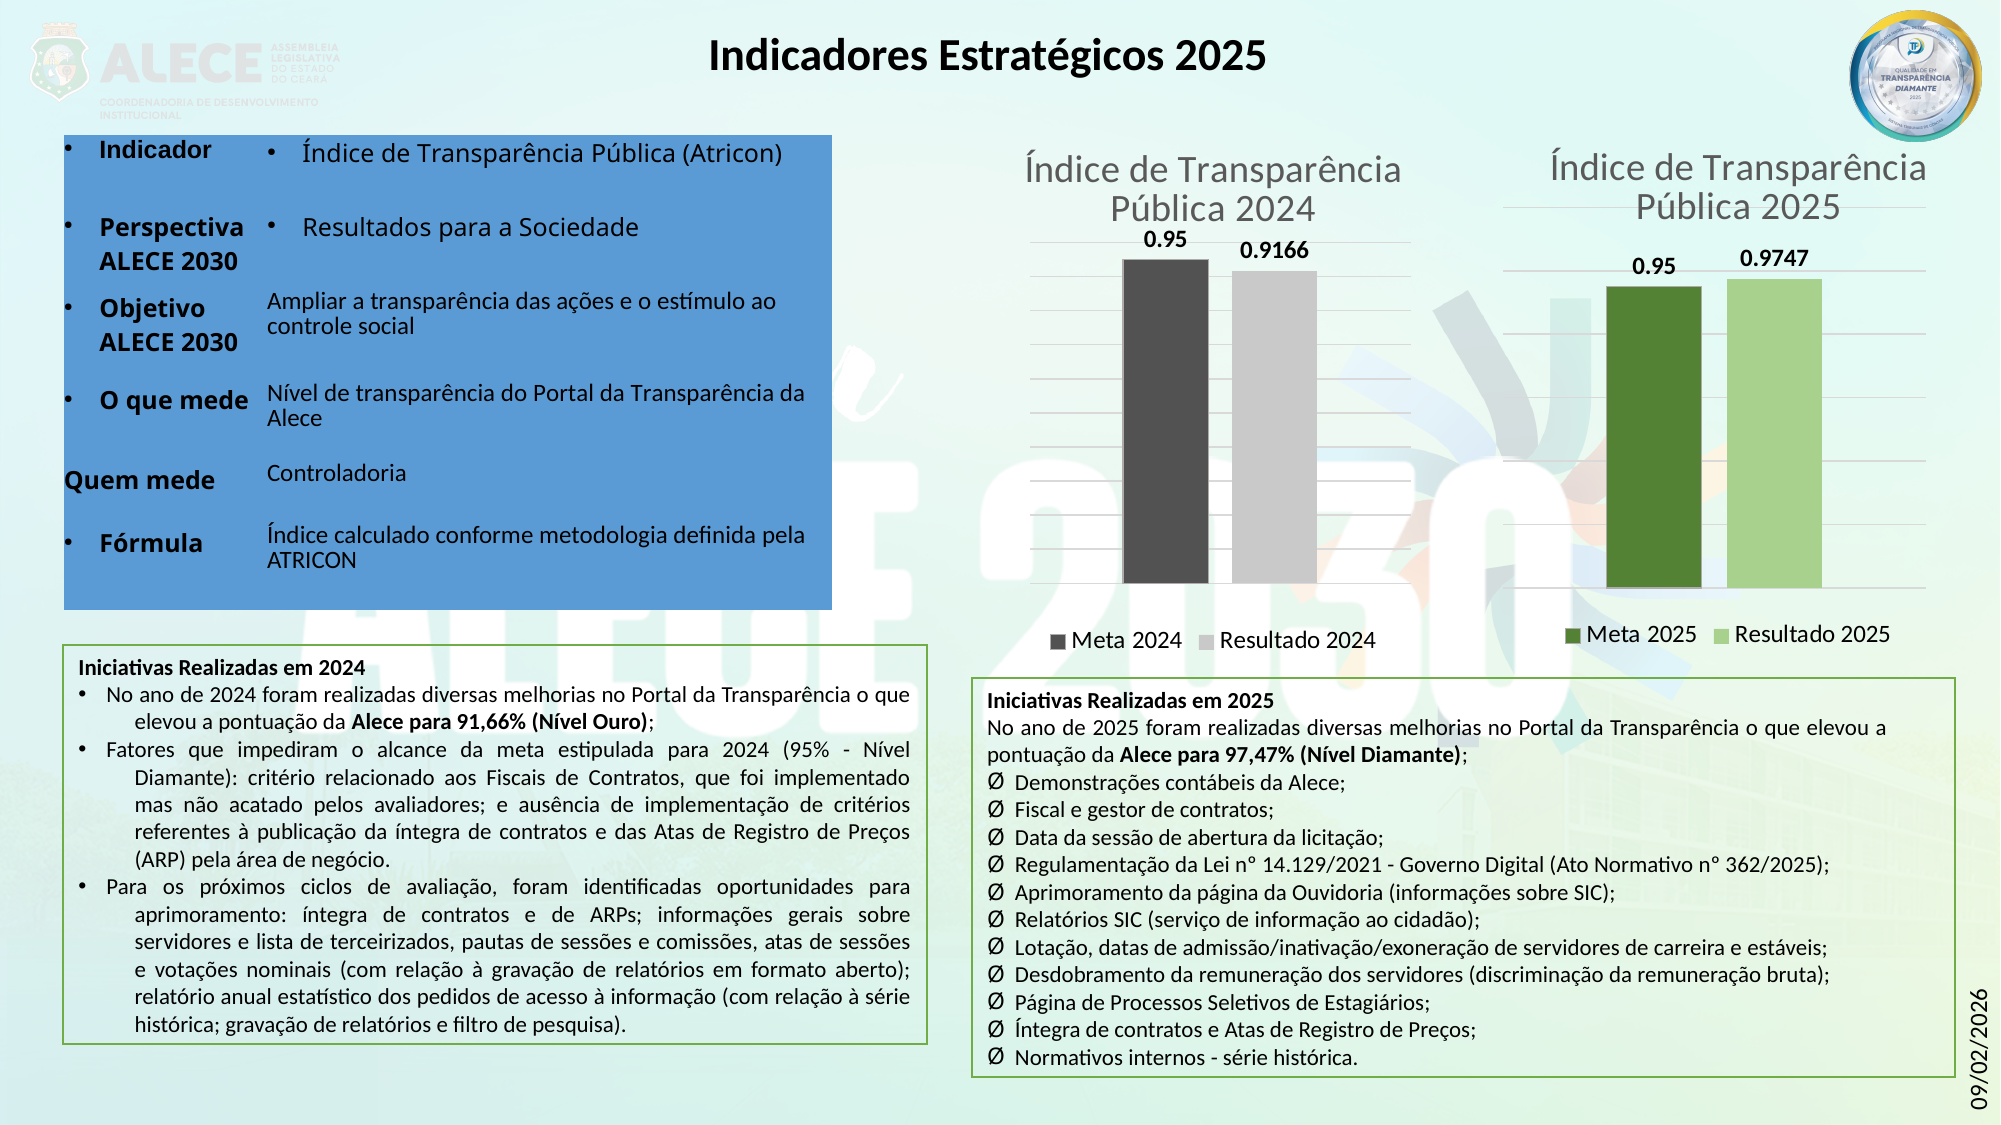

# Indicadores Estratégicos 2025
| Indicador | Índice de Transparência Pública (Atricon) |
| --- | --- |
| Perspectiva ALECE 2030 | Resultados para a Sociedade |
| Objetivo ALECE 2030 | Ampliar a transparência das ações e o estímulo ao controle social |
| O que mede | Nível de transparência do Portal da Transparência da Alece |
| Quem mede | Controladoria |
| Fórmula | Índice calculado conforme metodologia definida pela ATRICON |
### Chart: Índice de Transparência Pública 2025
| Category | Meta 2025 | Resultado 2025 |
|---|---|---|
| Governança de TI (IGOVTI) | 0.95 | 0.9747 |
### Chart: Índice de Transparência Pública 2024
| Category | Meta 2024 | Resultado 2024 |
|---|---|---|
| Governança de TI (IGOVTI) | 0.95 | 0.9166 |
Iniciativas Realizadas em 2024
No ano de 2024 foram realizadas diversas melhorias no Portal da Transparência o que elevou a pontuação da Alece para 91,66% (Nível Ouro);
Fatores que impediram o alcance da meta estipulada para 2024 (95% - Nível Diamante): critério relacionado aos Fiscais de Contratos, que foi implementado mas não acatado pelos avaliadores; e ausência de implementação de critérios referentes à publicação da íntegra de contratos e das Atas de Registro de Preços (ARP) pela área de negócio.
Para os próximos ciclos de avaliação, foram identificadas oportunidades para aprimoramento: íntegra de contratos e de ARPs; informações gerais sobre servidores e lista de terceirizados, pautas de sessões e comissões, atas de sessões e votações nominais (com relação à gravação de relatórios em formato aberto); relatório anual estatístico dos pedidos de acesso à informação (com relação à série histórica; gravação de relatórios e filtro de pesquisa).
Iniciativas Realizadas em 2025
No ano de 2025 foram realizadas diversas melhorias no Portal da Transparência o que elevou a pontuação da Alece para 97,47% (Nível Diamante);
Demonstrações contábeis da Alece;
Fiscal e gestor de contratos;
Data da sessão de abertura da licitação;
Regulamentação da Lei nº 14.129/2021 - Governo Digital (Ato Normativo nº 362/2025);
Aprimoramento da página da Ouvidoria (informações sobre SIC);
Relatórios SIC (serviço de informação ao cidadão);
Lotação, datas de admissão/inativação/exoneração de servidores de carreira e estáveis;
Desdobramento da remuneração dos servidores (discriminação da remuneração bruta);
Página de Processos Seletivos de Estagiários;
Íntegra de contratos e Atas de Registro de Preços;
Normativos internos - série histórica.
09/02/2026